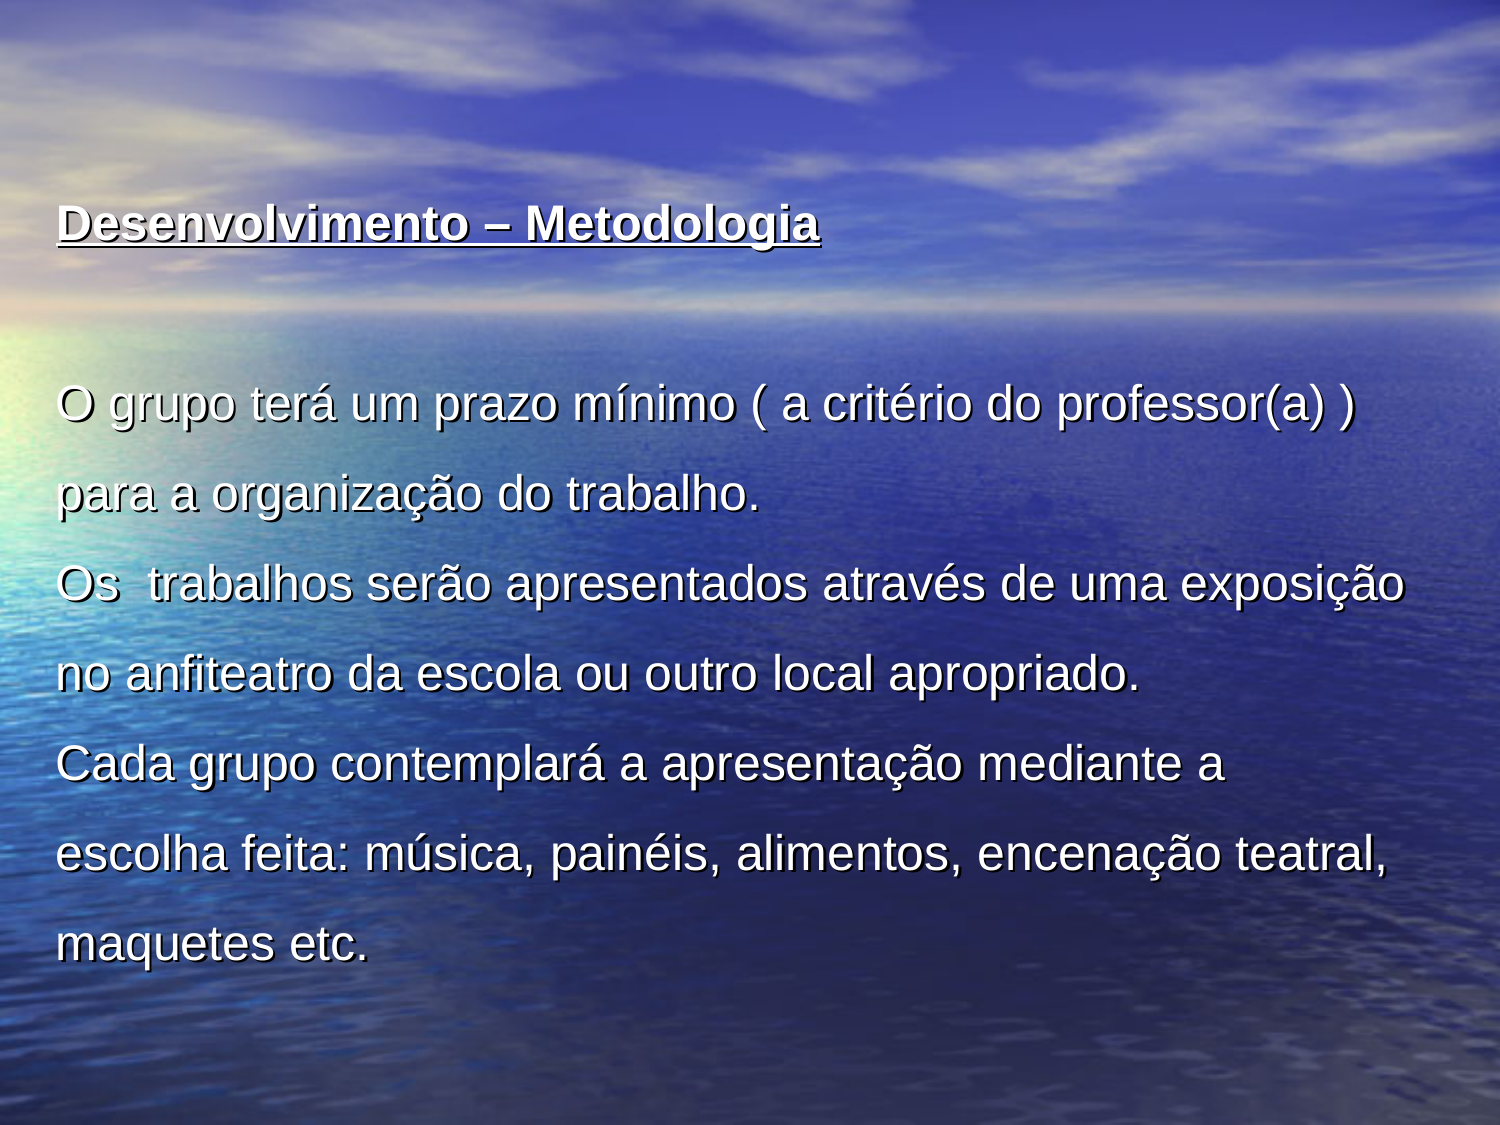

# Desenvolvimento – Metodologia O grupo terá um prazo mínimo ( a critério do professor(a) ) para a organização do trabalho. Os trabalhos serão apresentados através de uma exposição no anfiteatro da escola ou outro local apropriado. Cada grupo contemplará a apresentação mediante a escolha feita: música, painéis, alimentos, encenação teatral, maquetes etc.